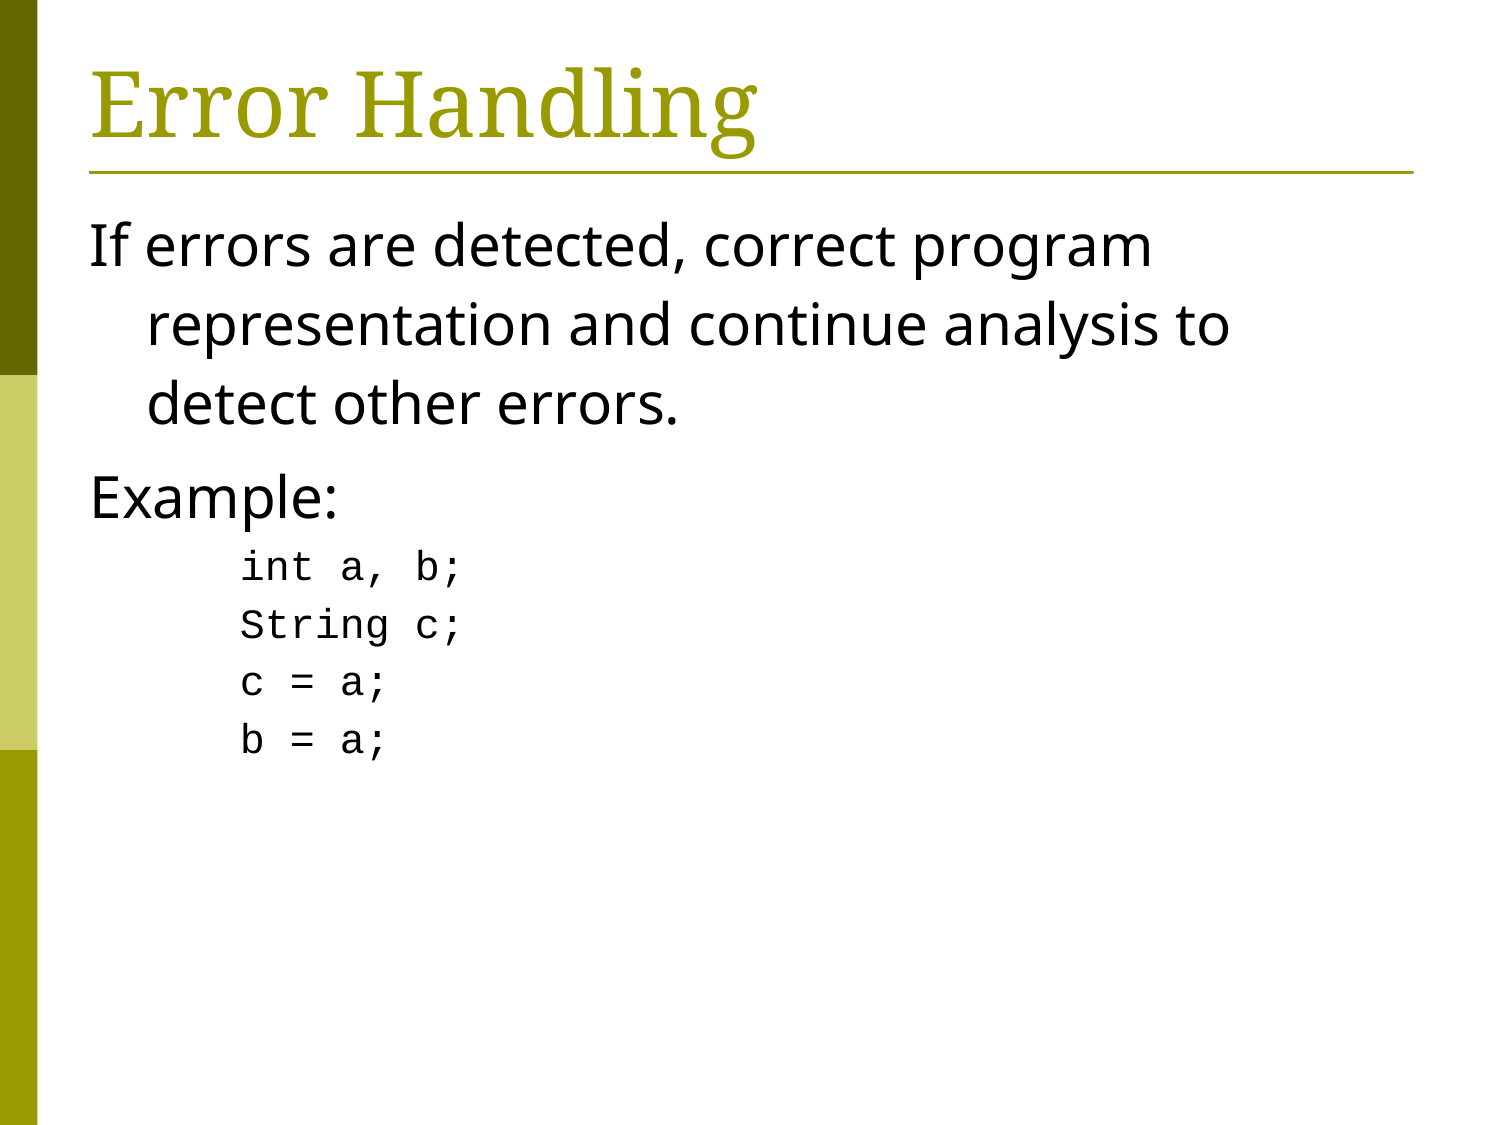

# Error Handling
If errors are detected, correct program representation and continue analysis to detect other errors.
Example:
int a, b;
String c;
c = a;
b = a;